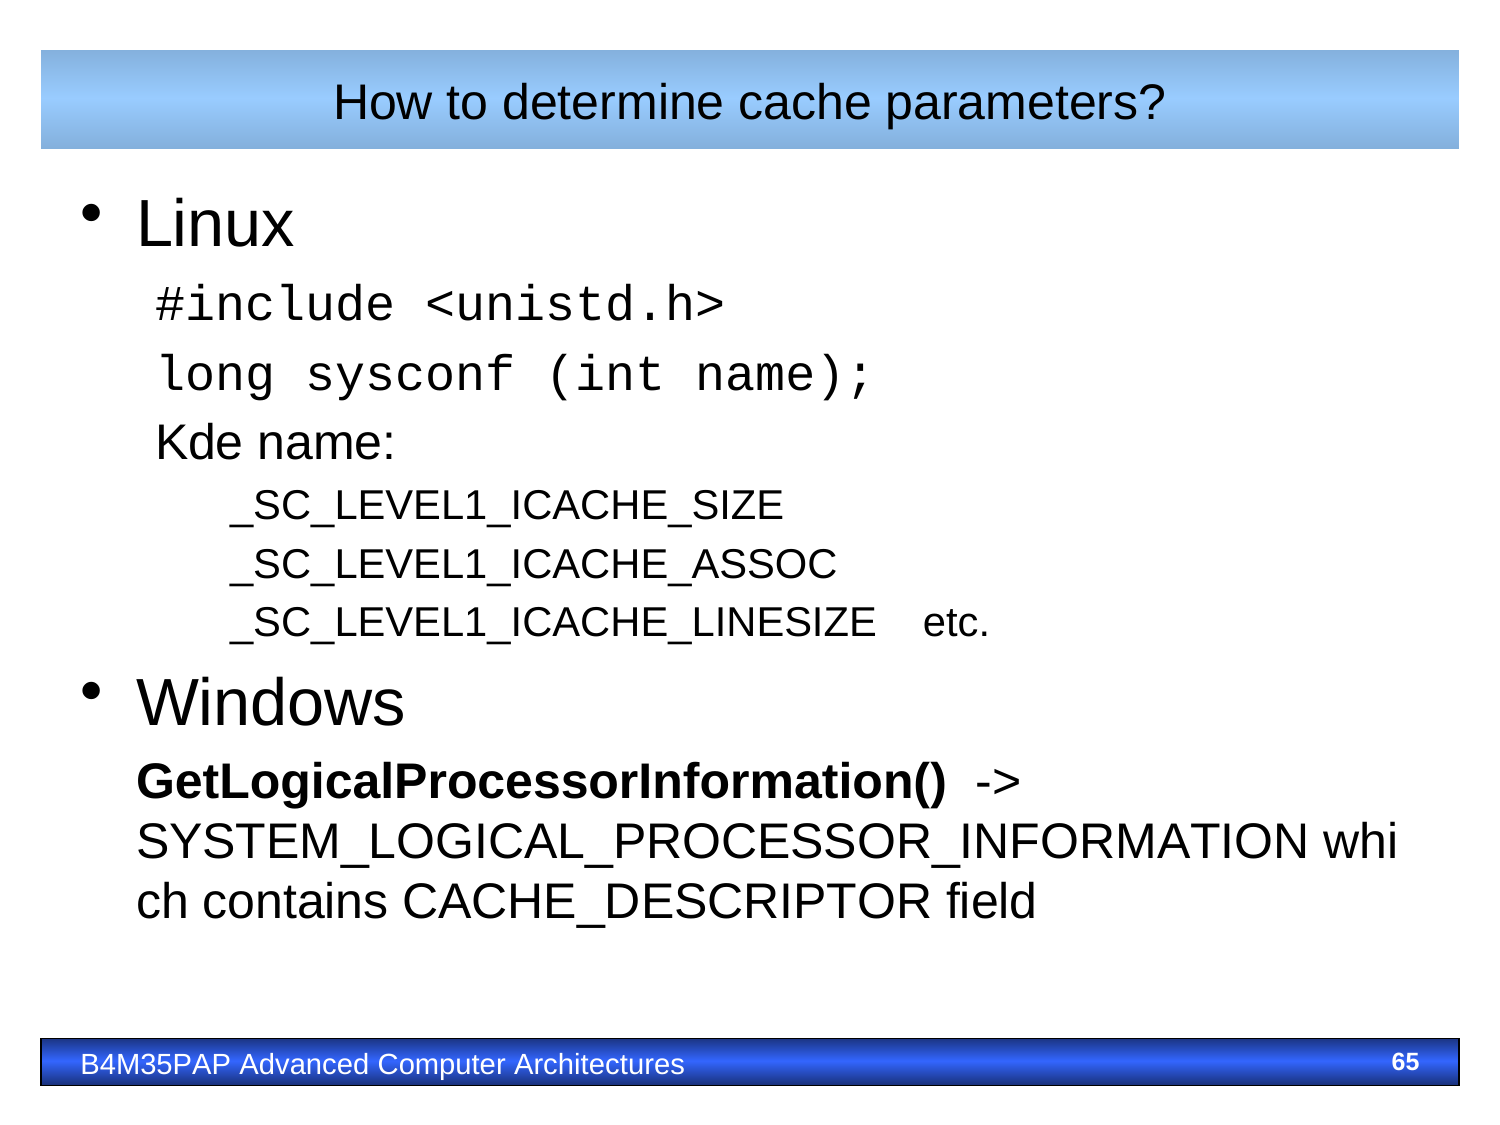

# How to determine cache parameters?
Linux
#include <unistd.h>
long sysconf (int name);
Kde name:
_SC_LEVEL1_ICACHE_SIZE
_SC_LEVEL1_ICACHE_ASSOC
_SC_LEVEL1_ICACHE_LINESIZE etc.
Windows
	GetLogicalProcessorInformation()  -> SYSTEM_LOGICAL_PROCESSOR_INFORMATION which contains CACHE_DESCRIPTOR field